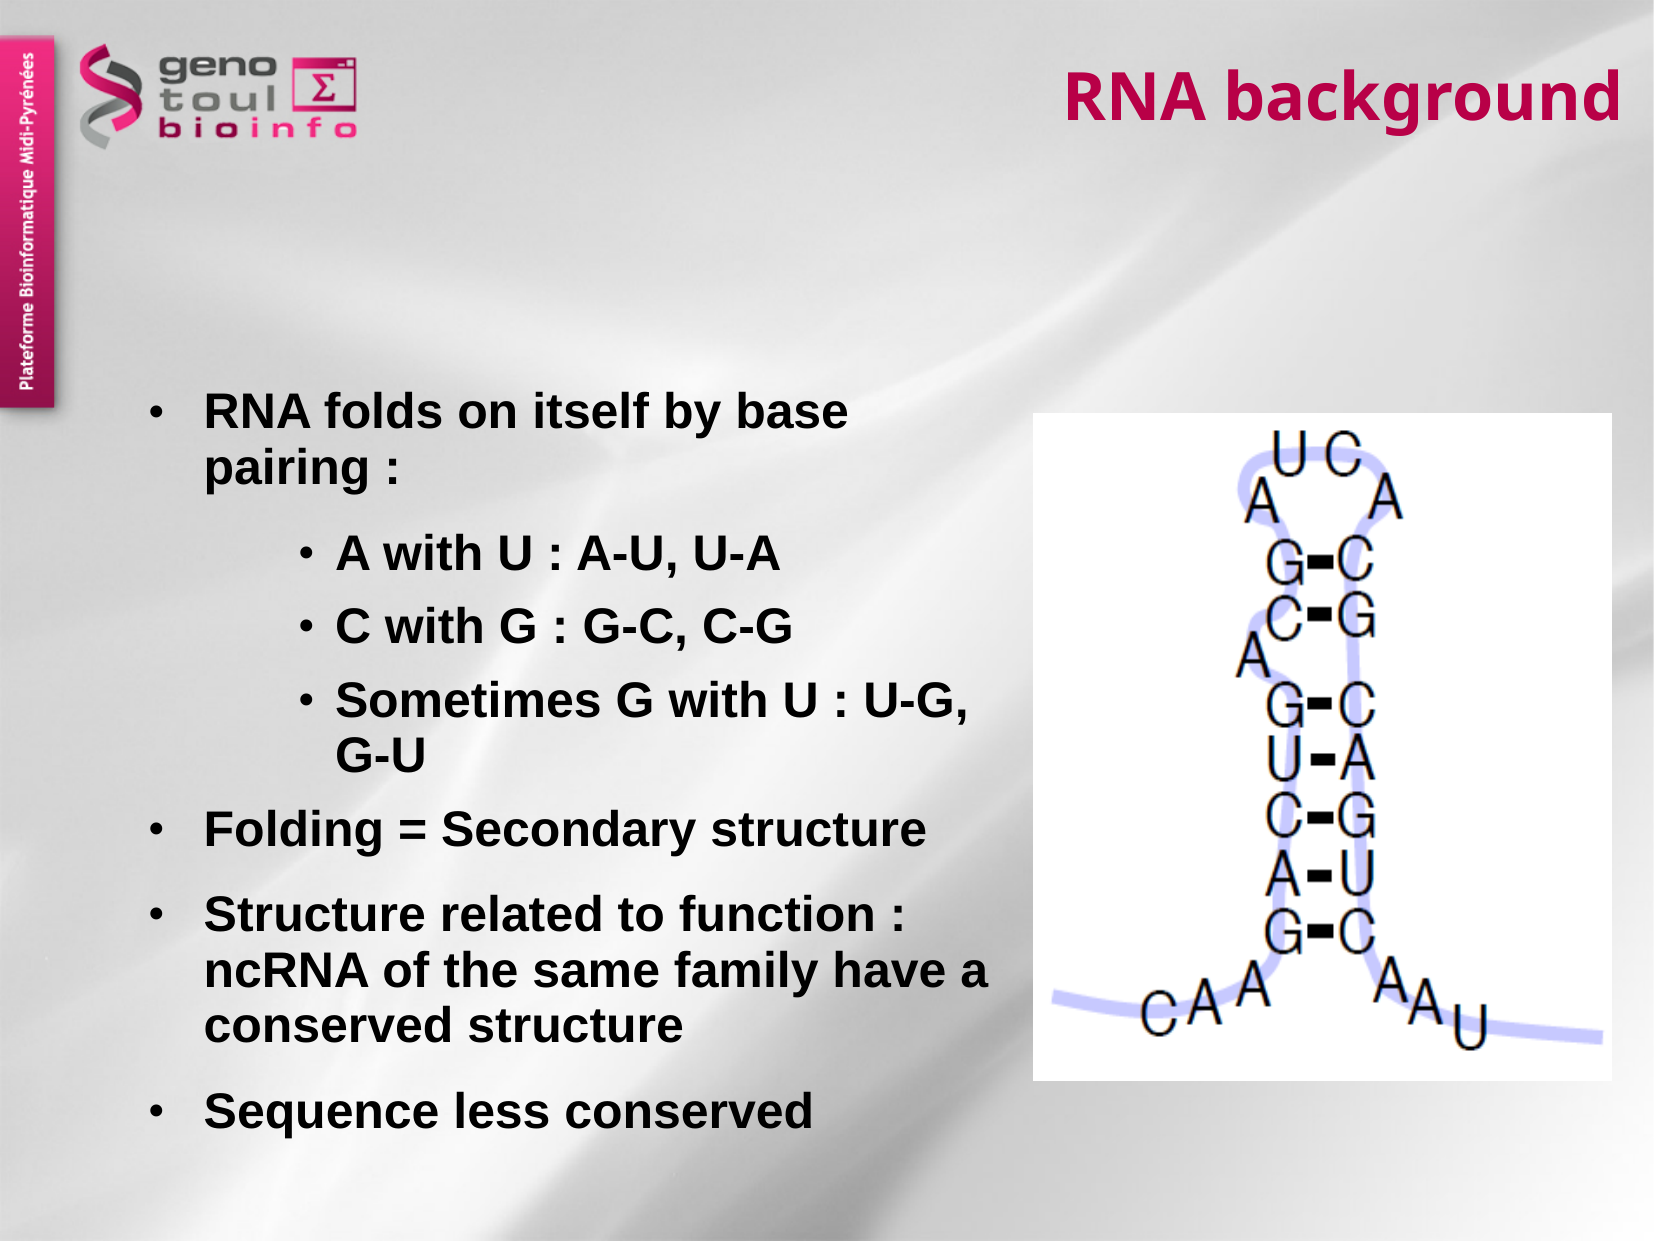

# RNA background
RNA folds on itself by base pairing :
A with U : A-U, U-A
C with G : G-C, C-G
Sometimes G with U : U-G, G-U
Folding = Secondary structure
Structure related to function : ncRNA of the same family have a conserved structure
Sequence less conserved